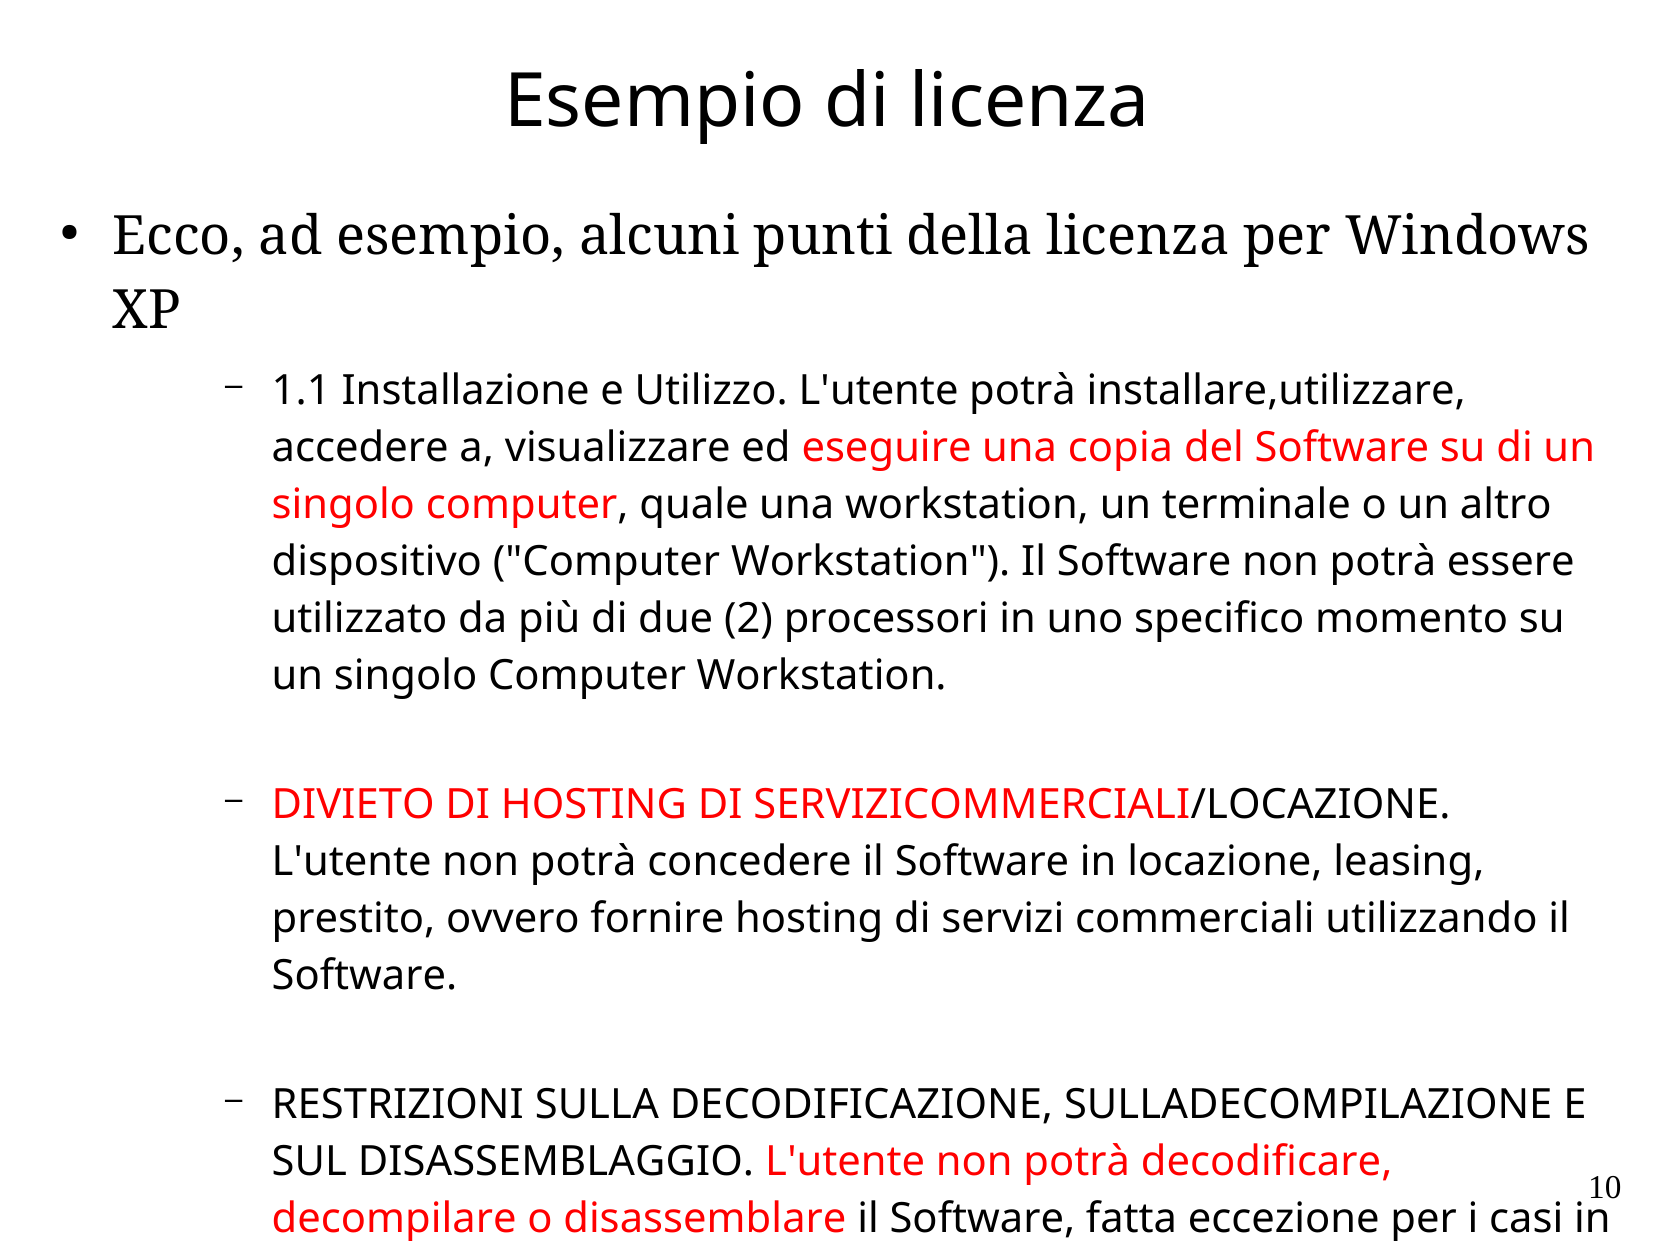

# Esempio di licenza
Ecco, ad esempio, alcuni punti della licenza per Windows XP
1.1 Installazione e Utilizzo. L'utente potrà installare,utilizzare, accedere a, visualizzare ed eseguire una copia del Software su di un singolo computer, quale una workstation, un terminale o un altro dispositivo ("Computer Workstation"). Il Software non potrà essere utilizzato da più di due (2) processori in uno specifico momento su un singolo Computer Workstation.
DIVIETO DI HOSTING DI SERVIZICOMMERCIALI/LOCAZIONE. L'utente non potrà concedere il Software in locazione, leasing, prestito, ovvero fornire hosting di servizi commerciali utilizzando il Software.
RESTRIZIONI SULLA DECODIFICAZIONE, SULLADECOMPILAZIONE E SUL DISASSEMBLAGGIO. L'utente non potrà decodificare, decompilare o disassemblare il Software, fatta eccezione per i casi in cui le suddette attività siano espressamente consentite dalla legge applicabile.